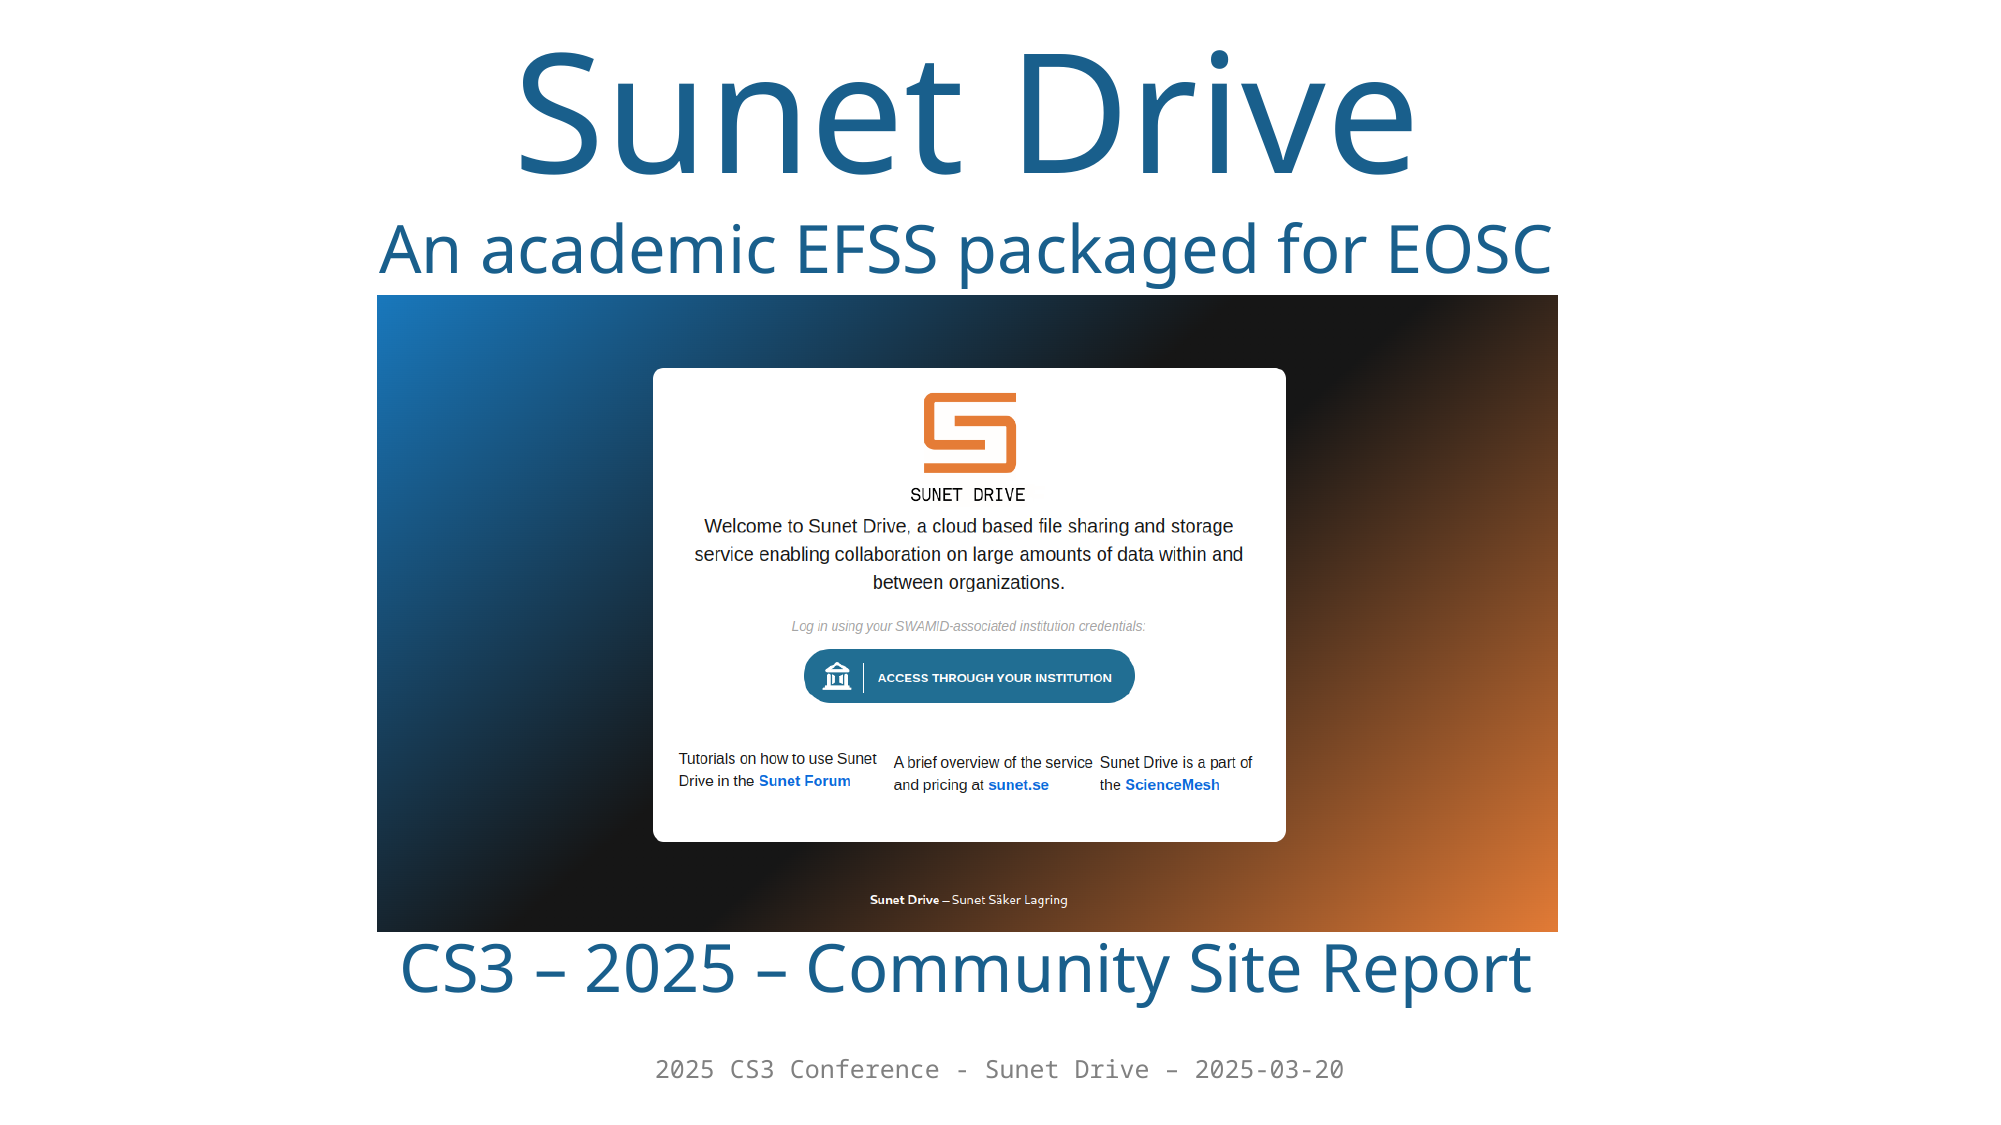

# Sunet Drive An academic EFSS packaged for EOSC CS3 – 2025 – Community Site Report
2025 CS3 Conference - Sunet Drive – 2025-03-20